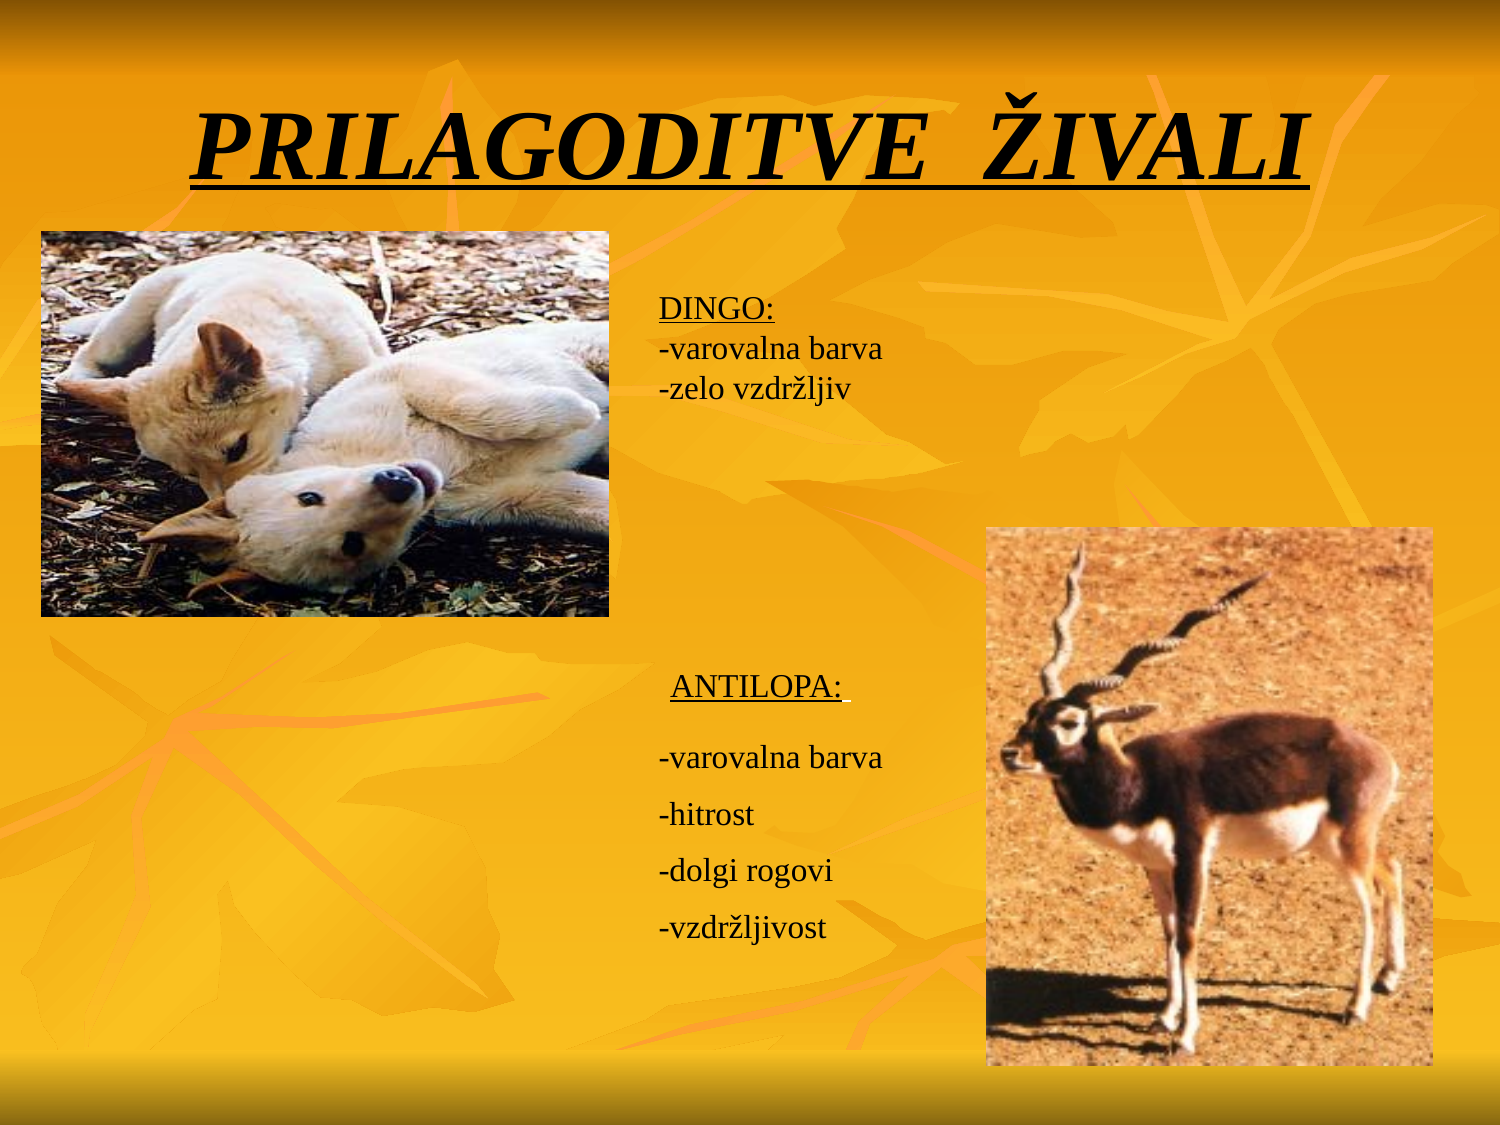

# PRILAGODITVE ŽIVALI
DINGO:
-varovalna barva
-zelo vzdržljiv
ANTILOPA:
-varovalna barva
-hitrost
-dolgi rogovi
-vzdržljivost